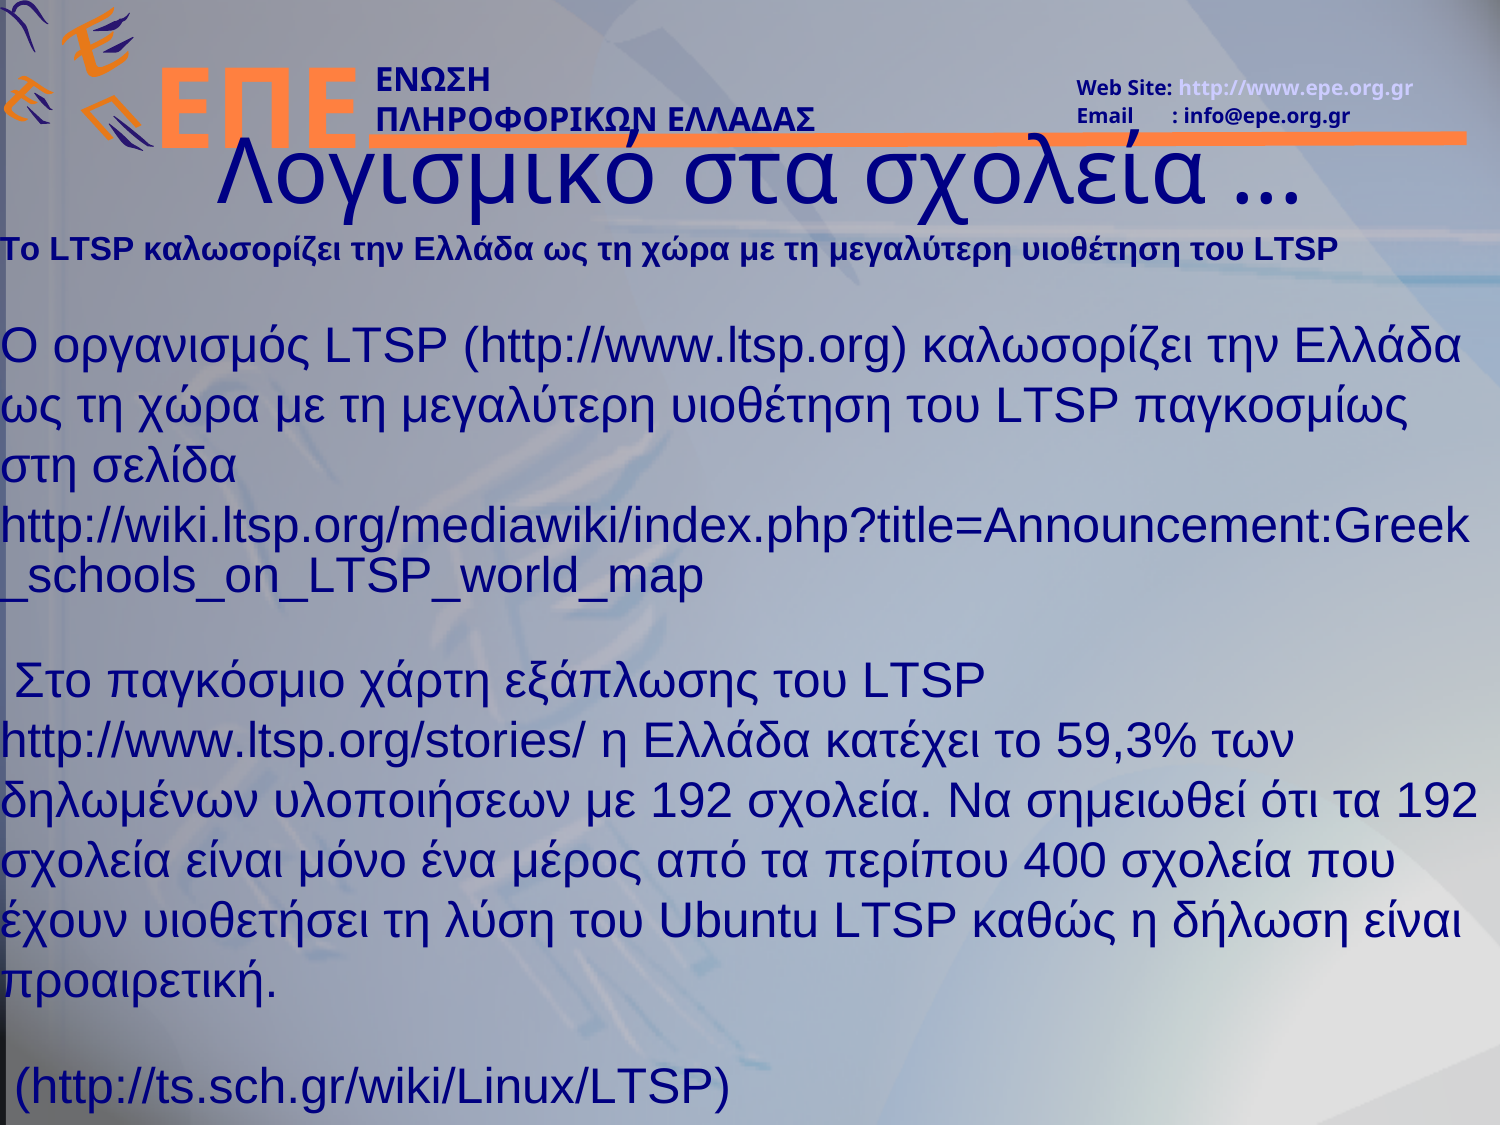

# Λογισμικό στα σχολεία ...
Tο LTSP καλωσορίζει την Ελλάδα ως τη χώρα με τη μεγαλύτερη υιοθέτηση του LTSP
Ο οργανισμός LTSP (http://www.ltsp.org) καλωσορίζει την Ελλάδα ως τη χώρα με τη μεγαλύτερη υιοθέτηση του LTSP παγκοσμίως στη σελίδα http://wiki.ltsp.org/mediawiki/index.php?title=Announcement:Greek_schools_on_LTSP_world_map
 Στο παγκόσμιο χάρτη εξάπλωσης του LTSP http://www.ltsp.org/stories/ η Ελλάδα κατέχει το 59,3% των δηλωμένων υλοποιήσεων με 192 σχολεία. Να σημειωθεί ότι τα 192 σχολεία είναι μόνο ένα μέρος από τα περίπου 400 σχολεία που έχουν υιοθετήσει τη λύση του Ubuntu LTSP καθώς η δήλωση είναι προαιρετική.
 (http://ts.sch.gr/wiki/Linux/LTSP)